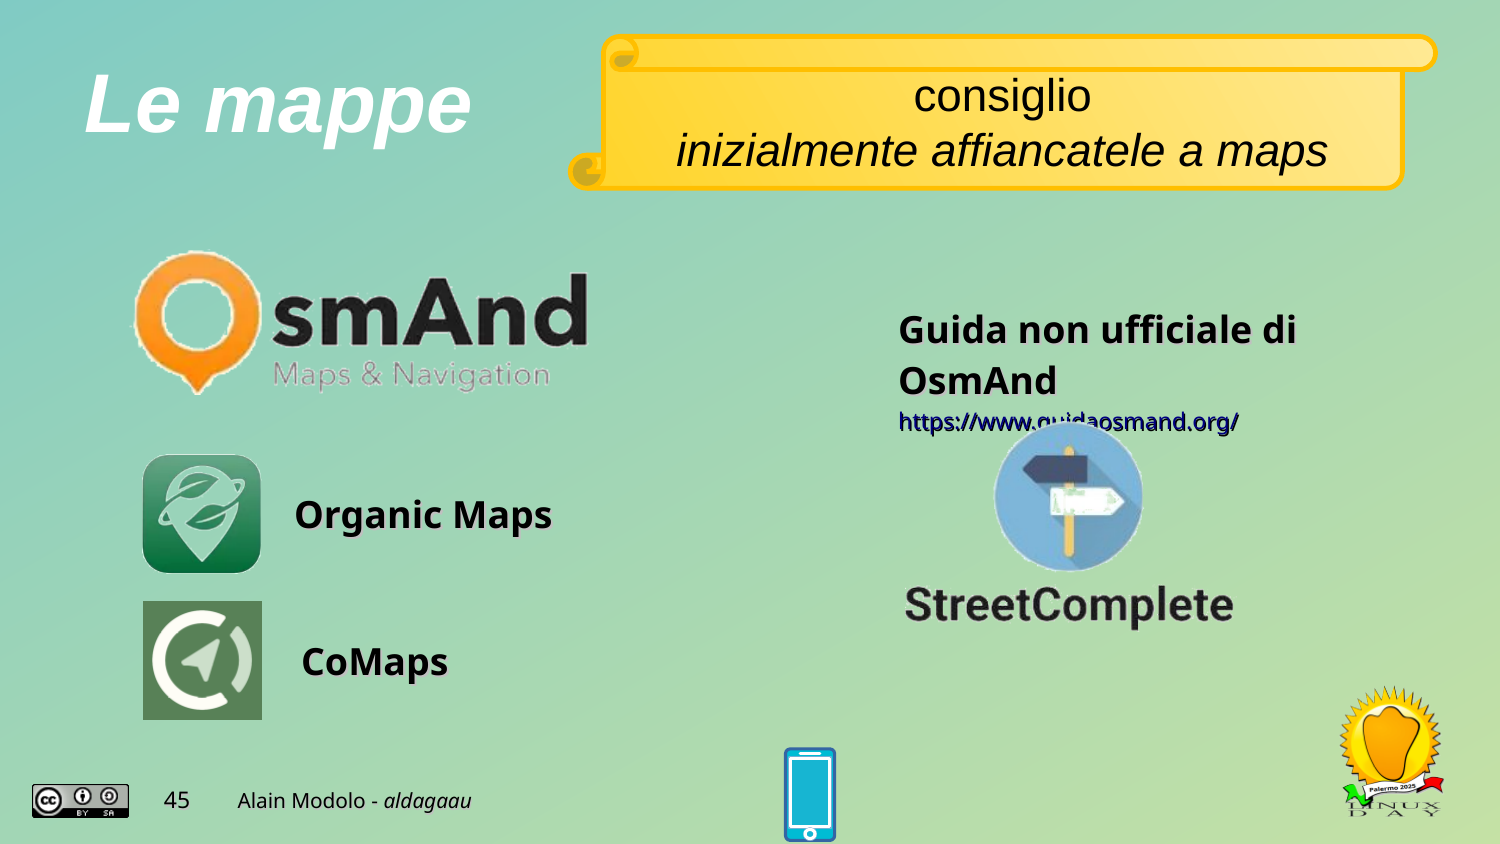

Le mappe
consiglio
inizialmente affiancatele a maps
Guida non ufficiale di OsmAnd
https://www.guidaosmand.org/
						Organic Maps
				 CoMaps